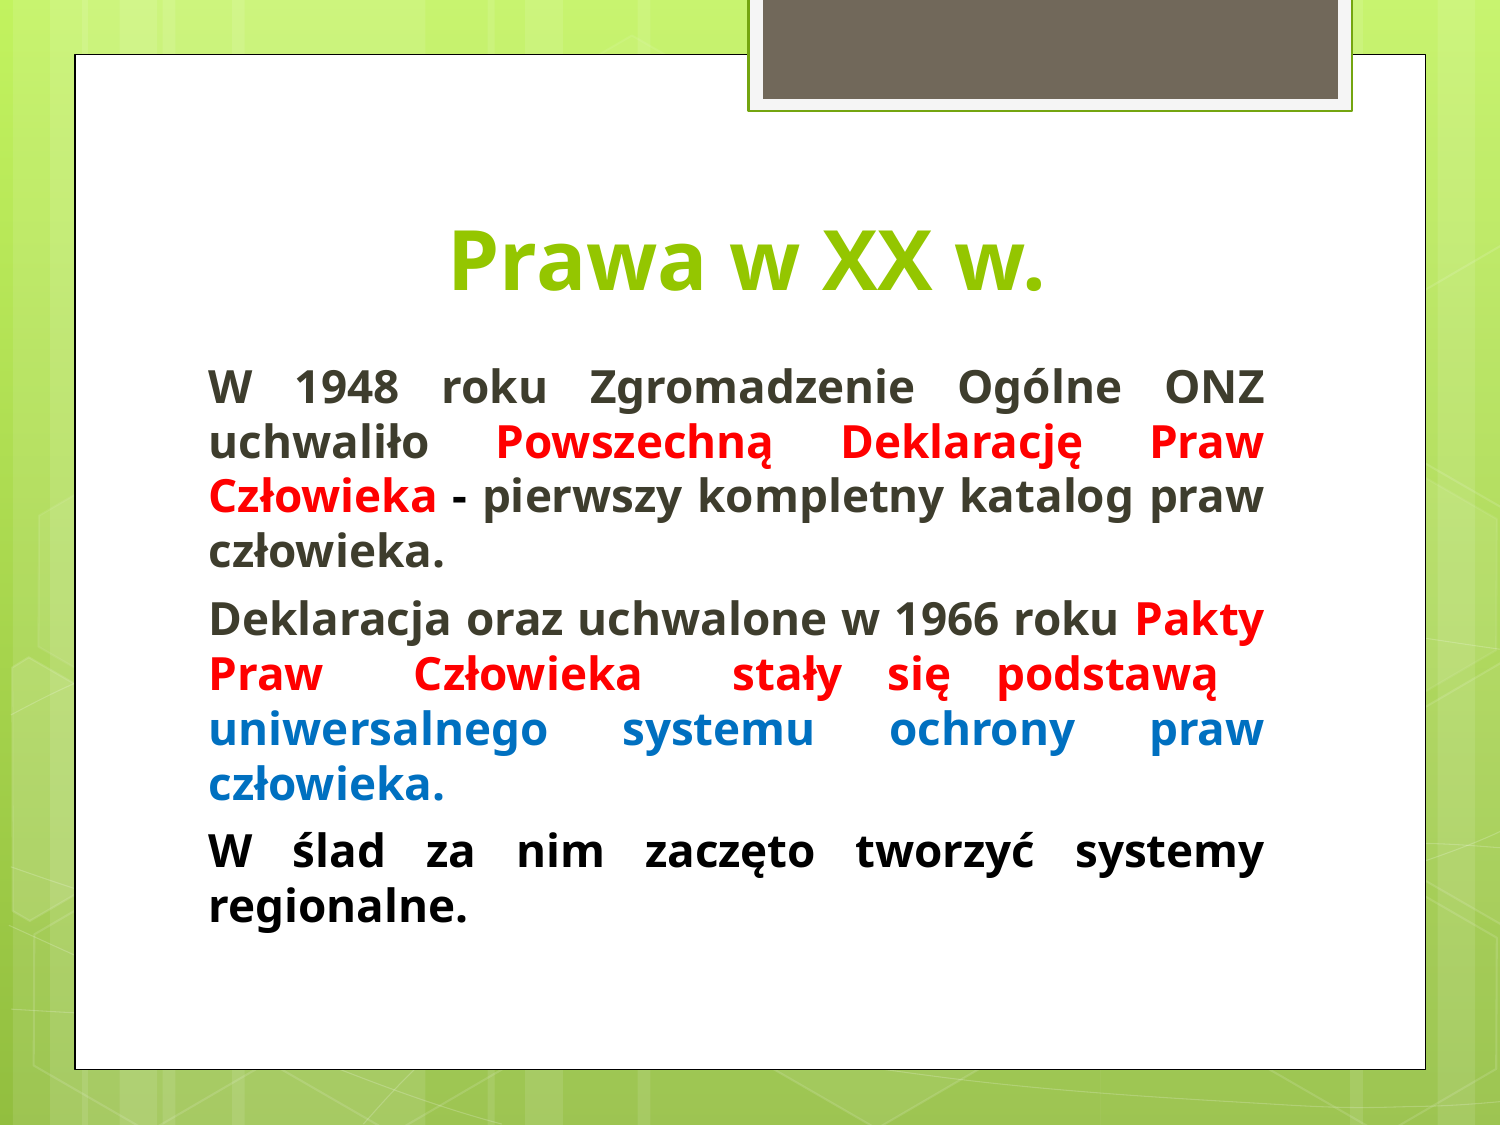

# Prawa w XX w.
W 1948 roku Zgromadzenie Ogólne ONZ uchwaliło Powszechną Deklarację Praw Człowieka - pierwszy kompletny katalog praw człowieka.
Deklaracja oraz uchwalone w 1966 roku Pakty Praw Człowieka stały się podstawą uniwersalnego systemu ochrony praw człowieka.
W ślad za nim zaczęto tworzyć systemy regionalne.